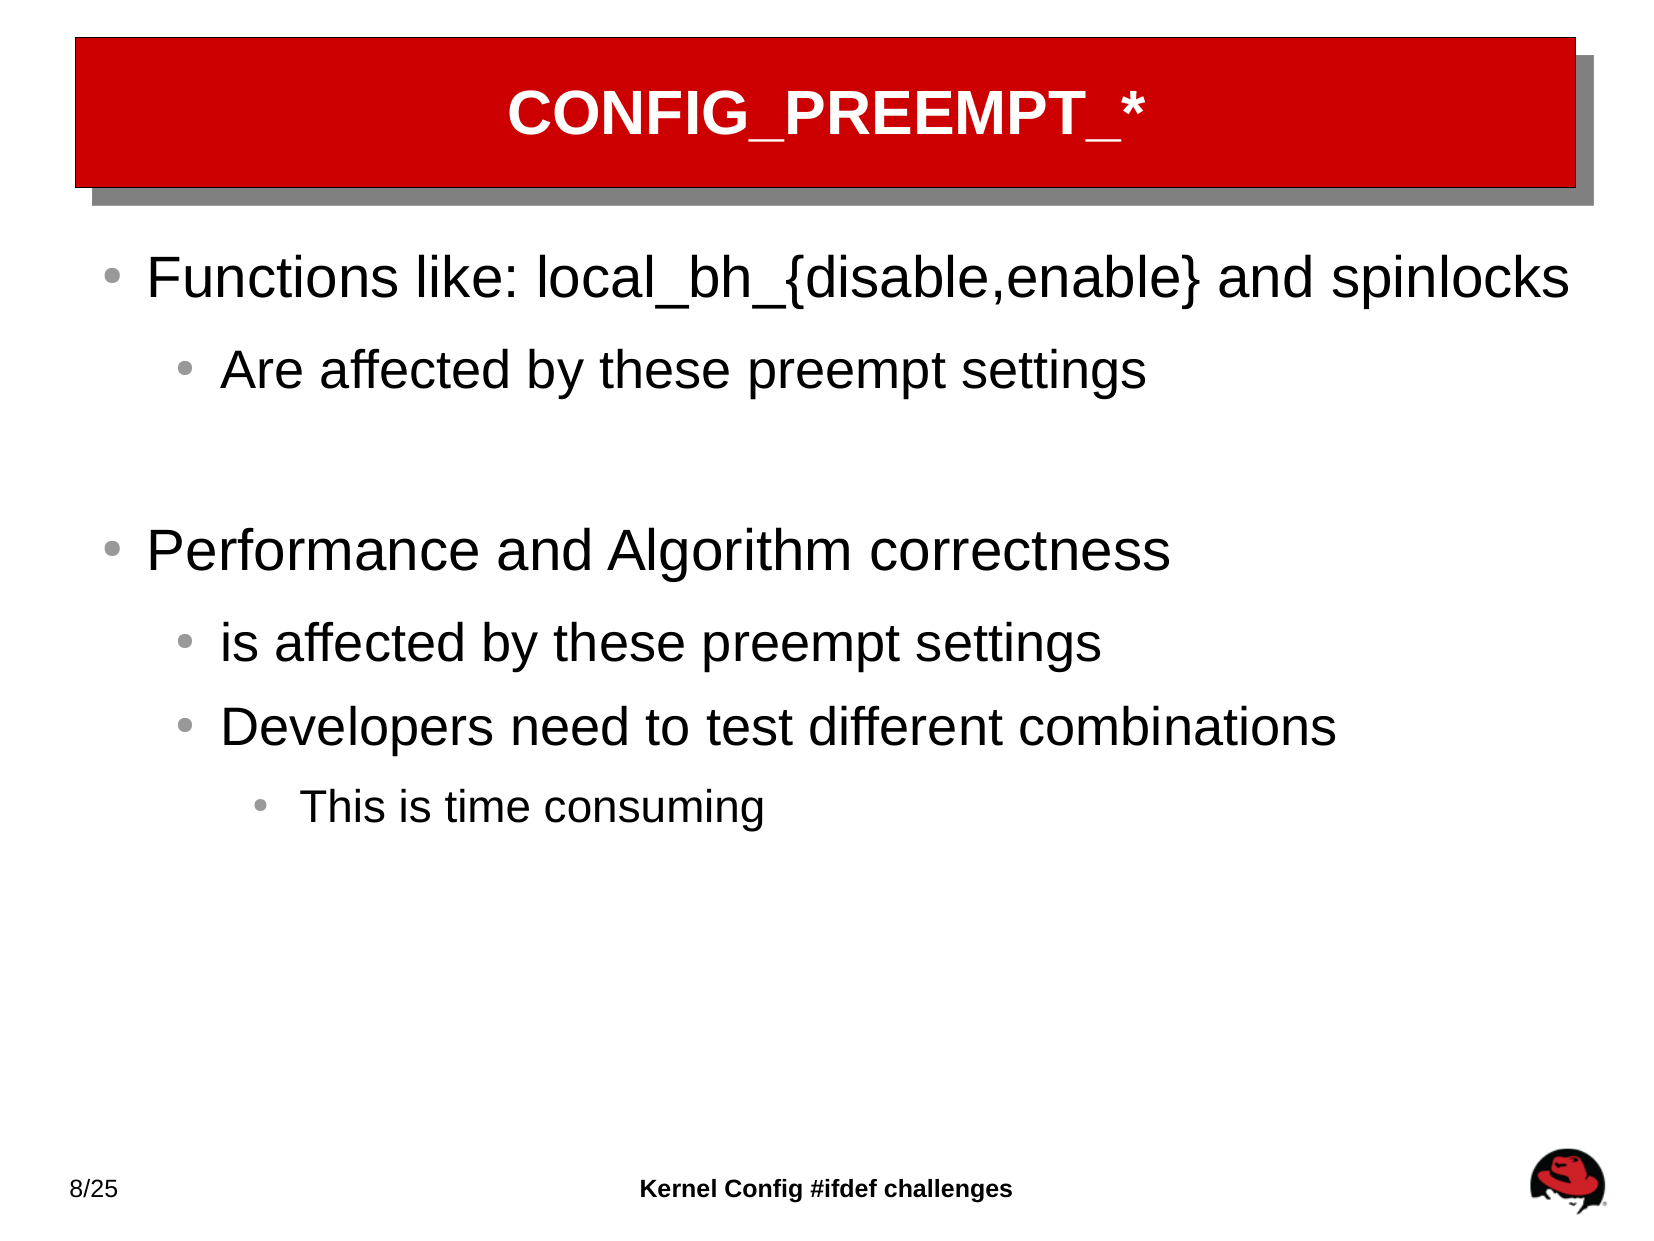

# CONFIG_PREEMPT_*
Functions like: local_bh_{disable,enable} and spinlocks
Are affected by these preempt settings
Performance and Algorithm correctness
is affected by these preempt settings
Developers need to test different combinations
This is time consuming